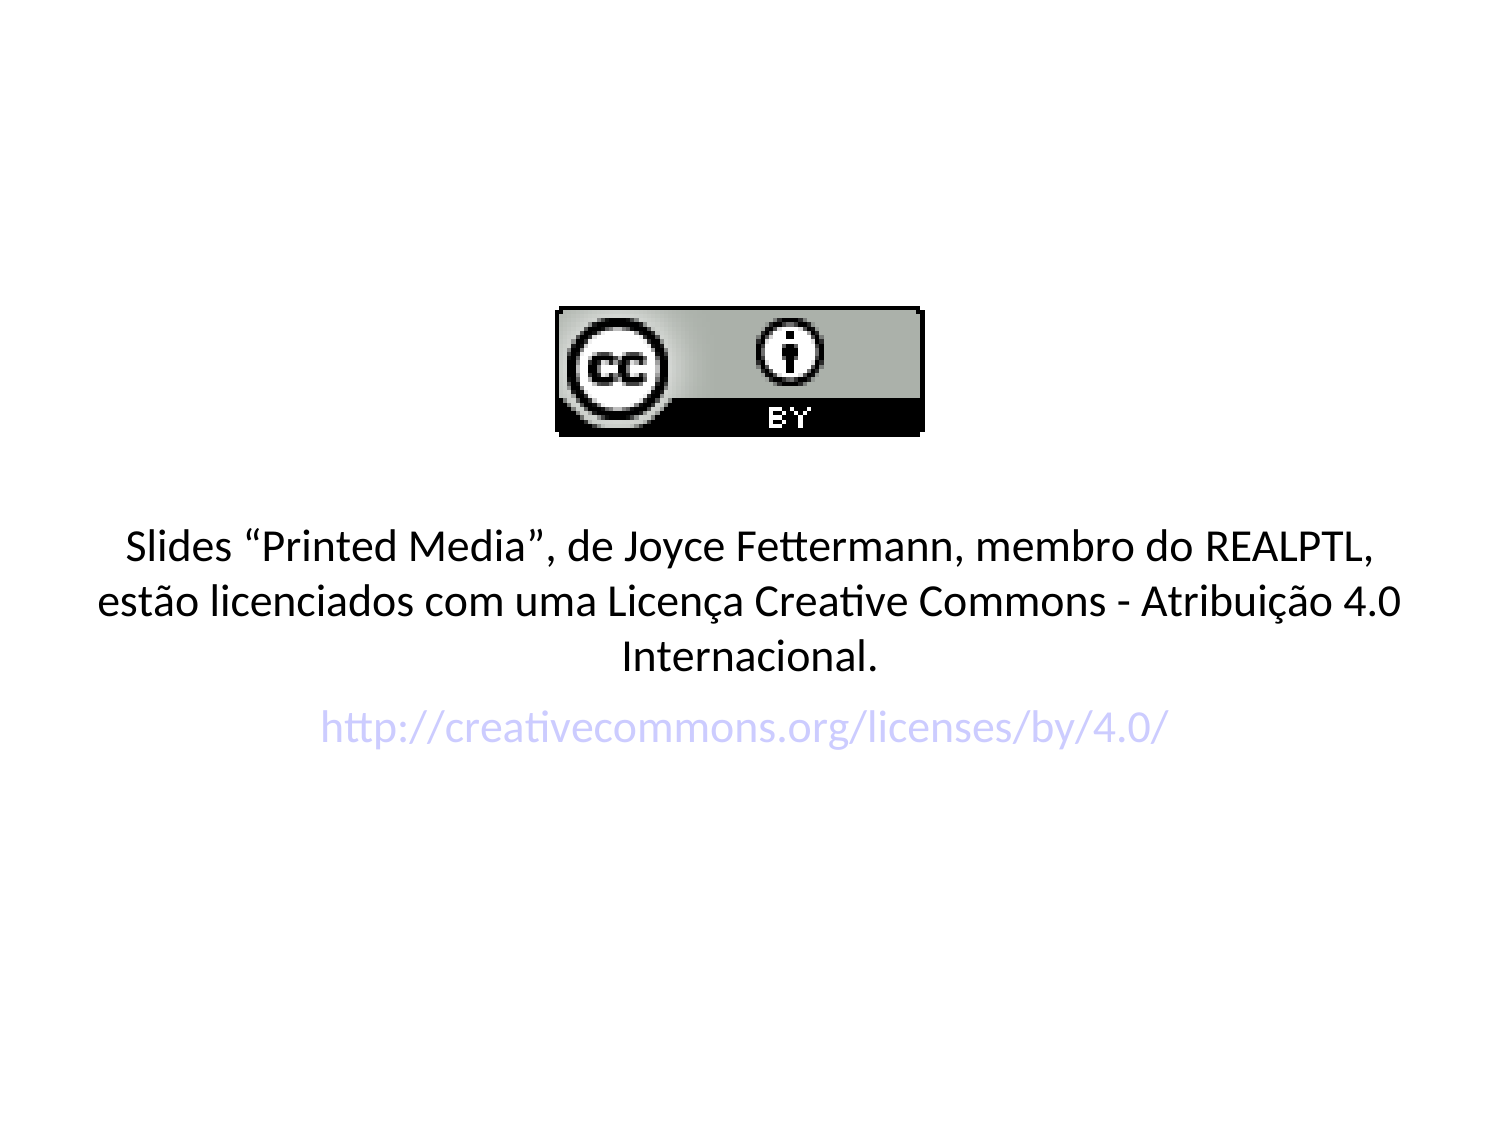

#
Slides “Printed Media”, de Joyce Fettermann, membro do REALPTL, estão licenciados com uma Licença Creative Commons - Atribuição 4.0 Internacional.
http://creativecommons.org/licenses/by/4.0/